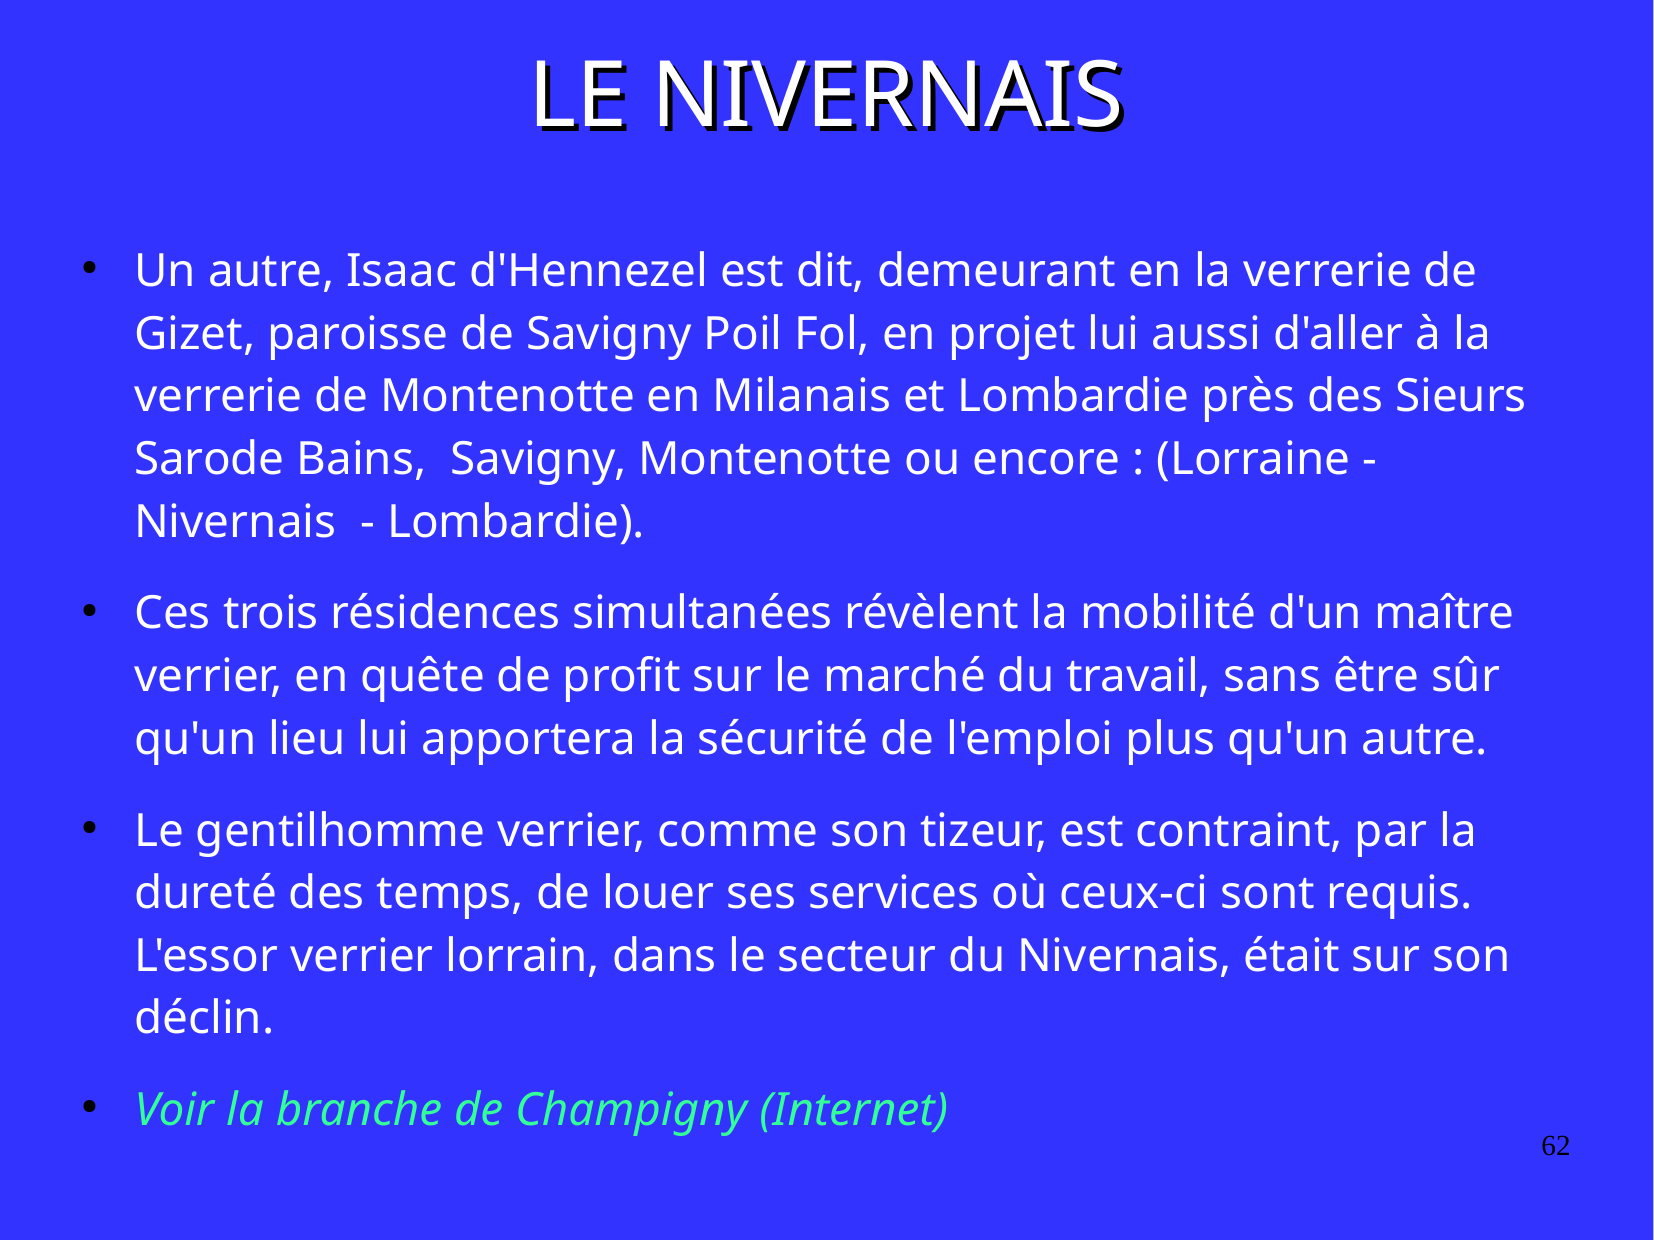

# LE NIVERNAIS
Un autre, Isaac d'Hennezel est dit, demeurant en la verrerie de Gizet, paroisse de Savigny Poil Fol, en projet lui aussi d'aller à la verrerie de Montenotte en Milanais et Lombardie près des Sieurs Sarode Bains, Savigny, Montenotte ou encore : (Lorraine - Nivernais - Lombardie).
Ces trois résidences simultanées révèlent la mobilité d'un maître verrier, en quête de profit sur le marché du travail, sans être sûr qu'un lieu lui apportera la sécurité de l'emploi plus qu'un autre.
Le gentilhomme verrier, comme son tizeur, est contraint, par la dureté des temps, de louer ses services où ceux-ci sont requis. L'essor verrier lorrain, dans le secteur du Nivernais, était sur son déclin.
Voir la branche de Champigny (Internet)
62